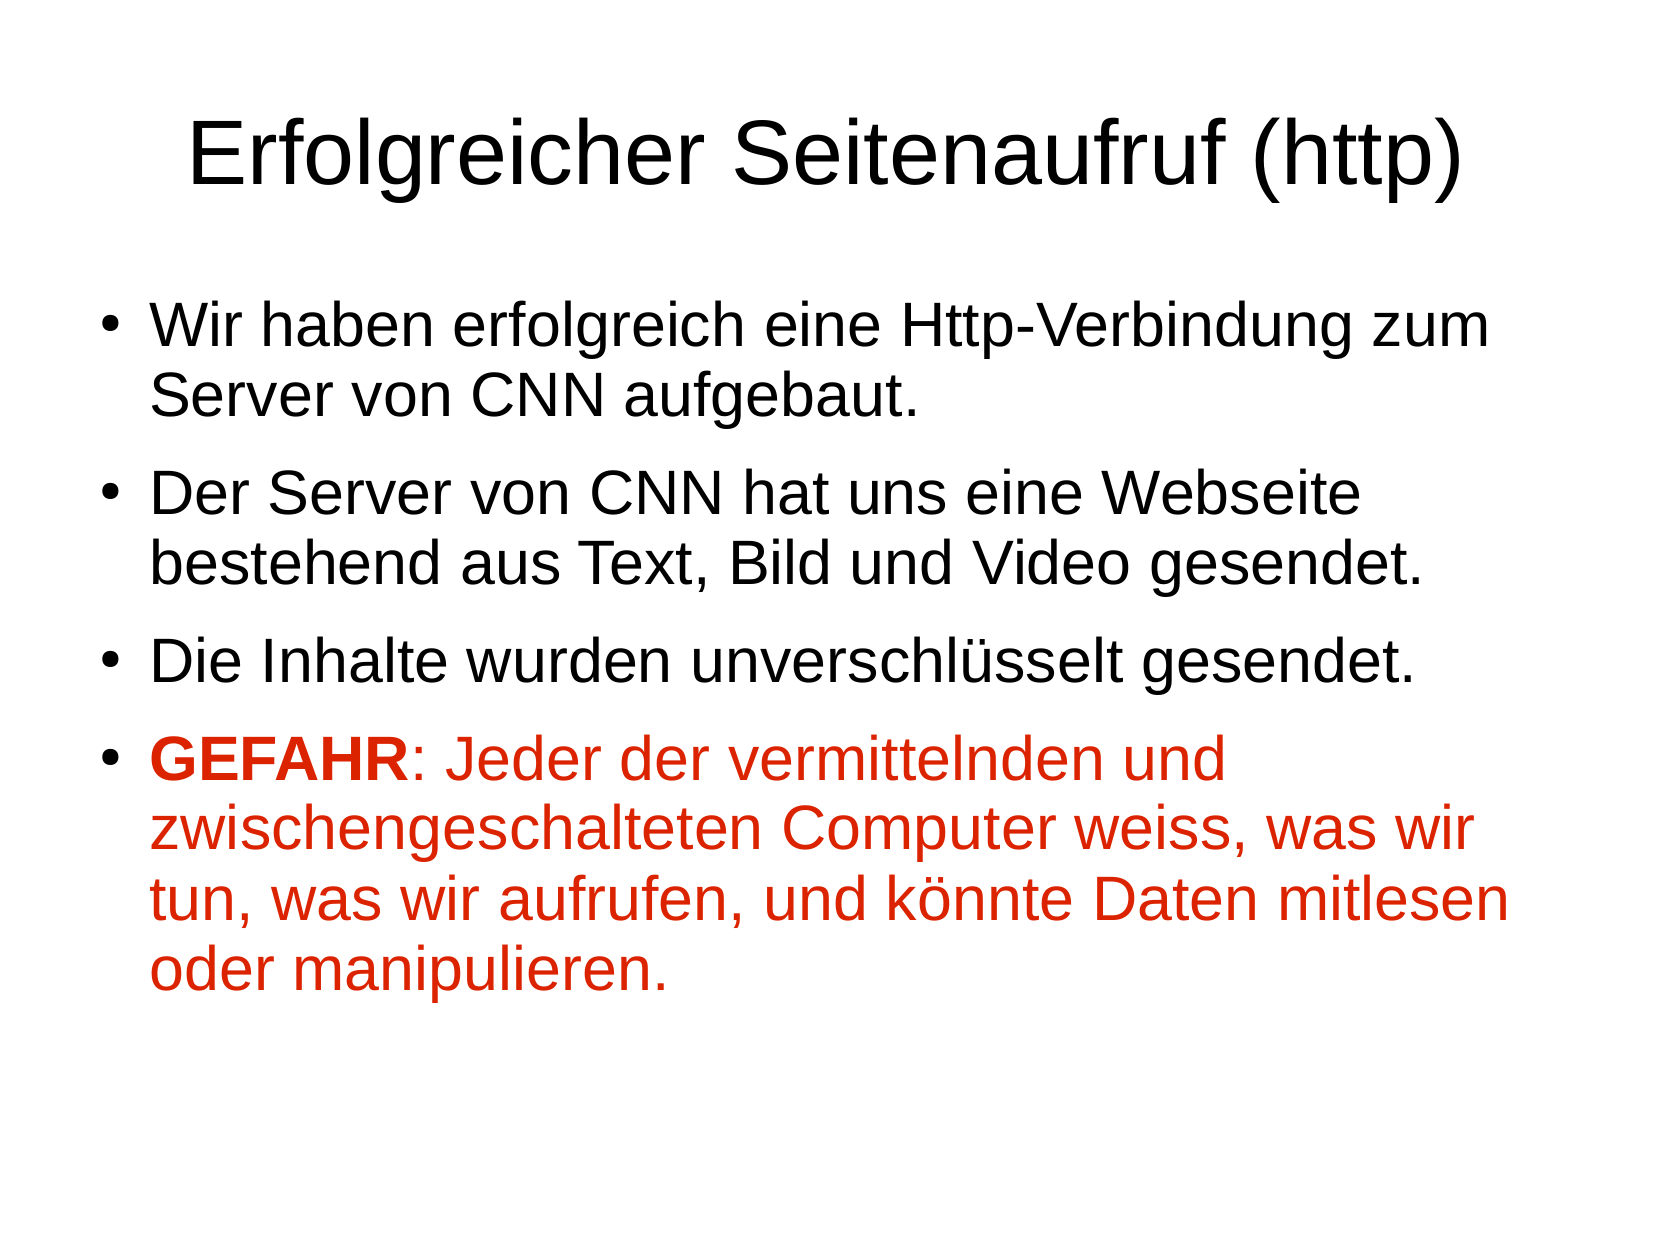

# Erfolgreicher Seitenaufruf (http)
Wir haben erfolgreich eine Http-Verbindung zum Server von CNN aufgebaut.
Der Server von CNN hat uns eine Webseite bestehend aus Text, Bild und Video gesendet.
Die Inhalte wurden unverschlüsselt gesendet.
GEFAHR: Jeder der vermittelnden und zwischengeschalteten Computer weiss, was wir tun, was wir aufrufen, und könnte Daten mitlesen oder manipulieren.